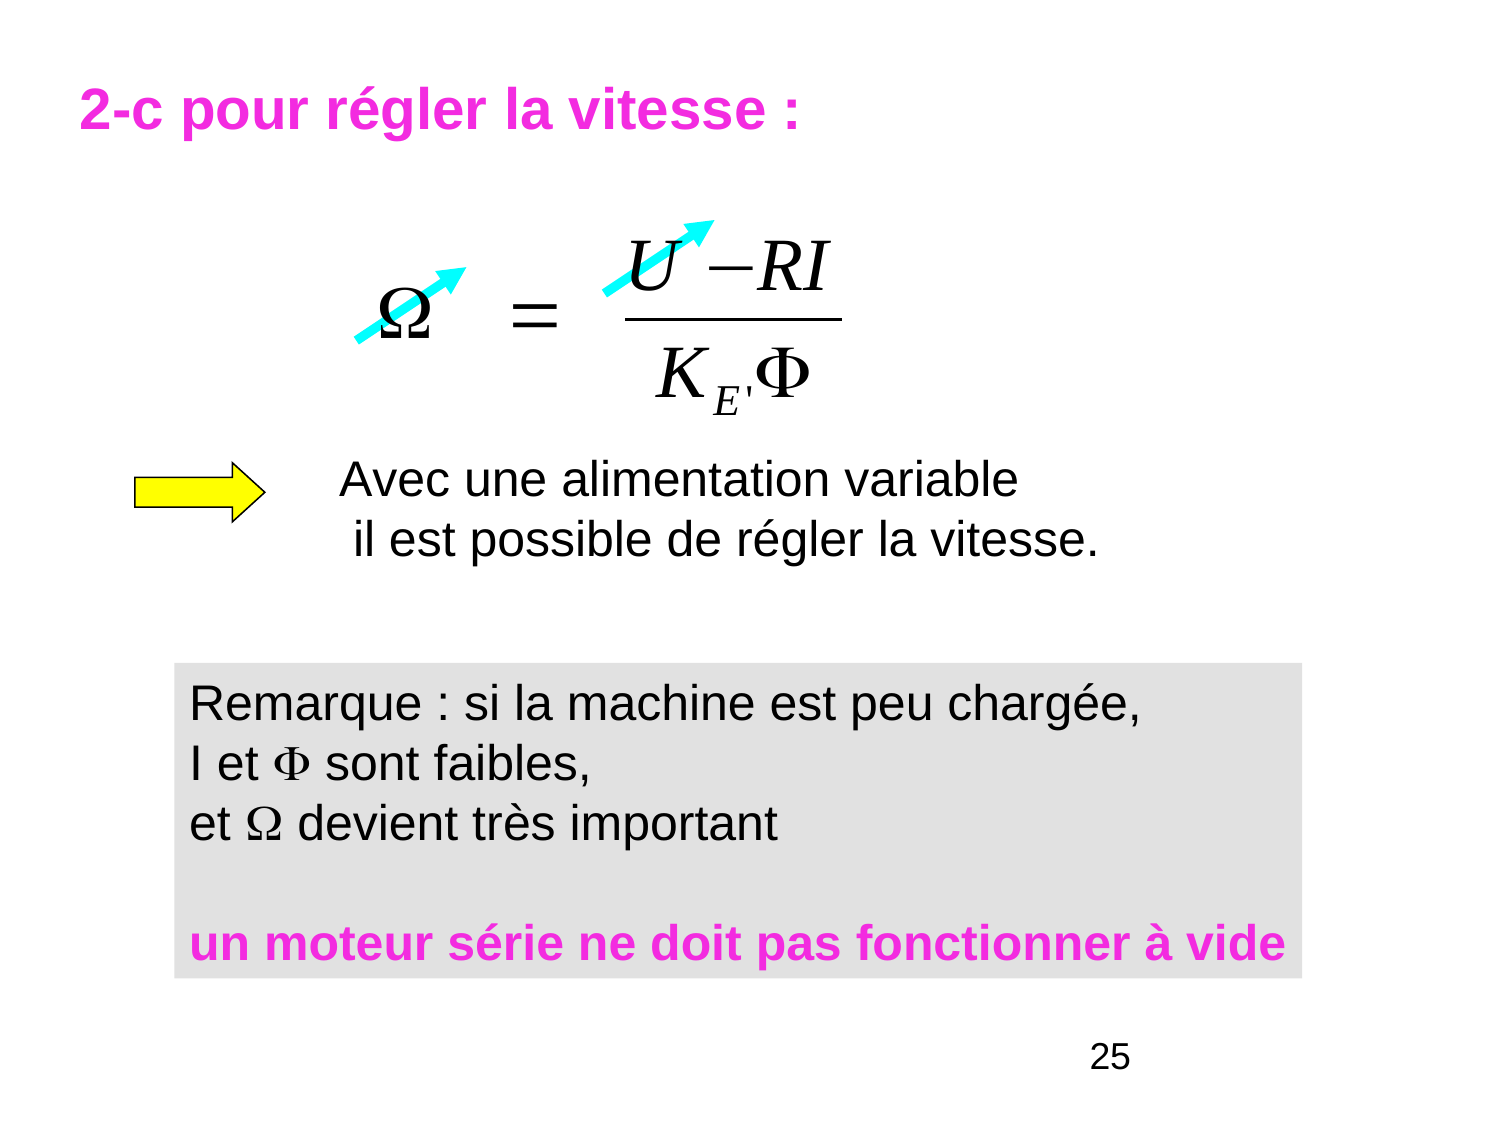

2-c pour régler la vitesse :
Avec une alimentation variable
 il est possible de régler la vitesse.
Remarque : si la machine est peu chargée,
I et  sont faibles,
et  devient très important
un moteur série ne doit pas fonctionner à vide
25